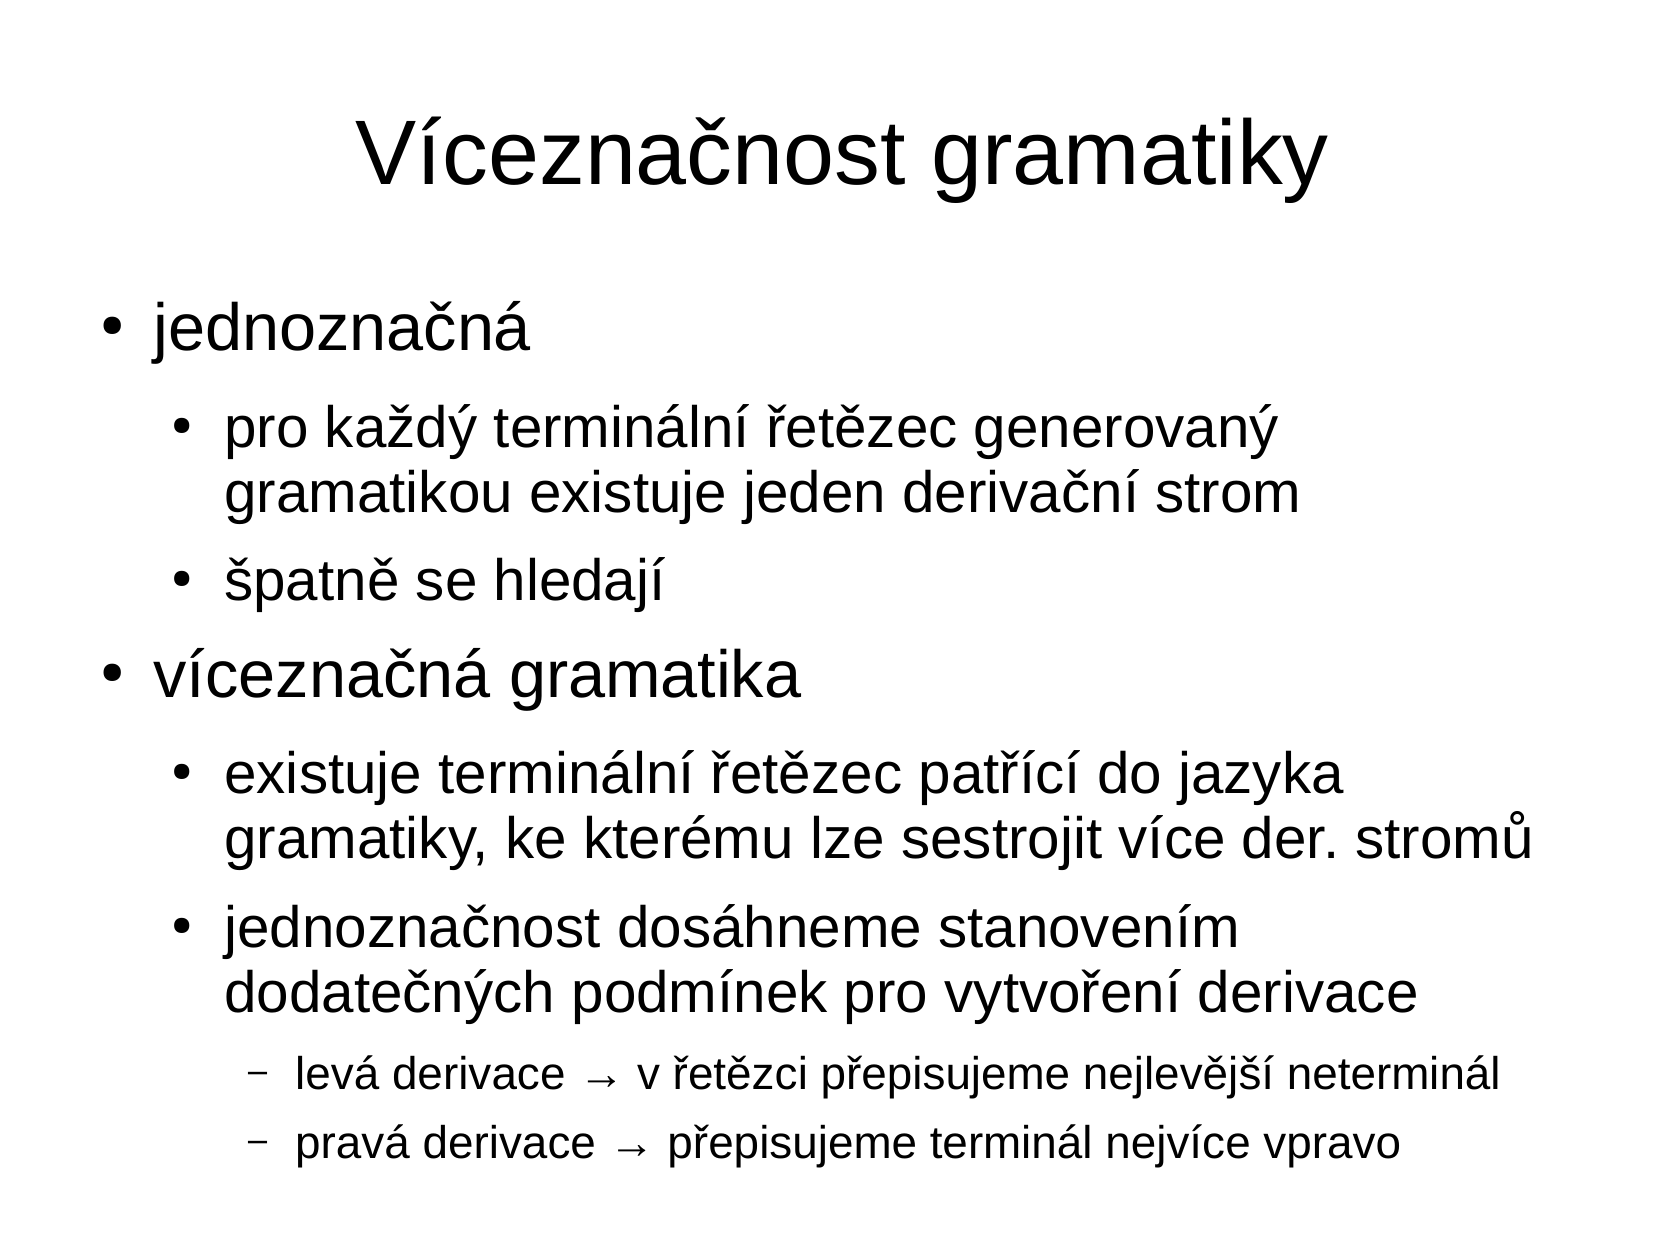

# Víceznačnost gramatiky
jednoznačná
pro každý terminální řetězec generovaný gramatikou existuje jeden derivační strom
špatně se hledají
víceznačná gramatika
existuje terminální řetězec patřící do jazyka gramatiky, ke kterému lze sestrojit více der. stromů
jednoznačnost dosáhneme stanovením dodatečných podmínek pro vytvoření derivace
levá derivace → v řetězci přepisujeme nejlevější neterminál
pravá derivace → přepisujeme terminál nejvíce vpravo